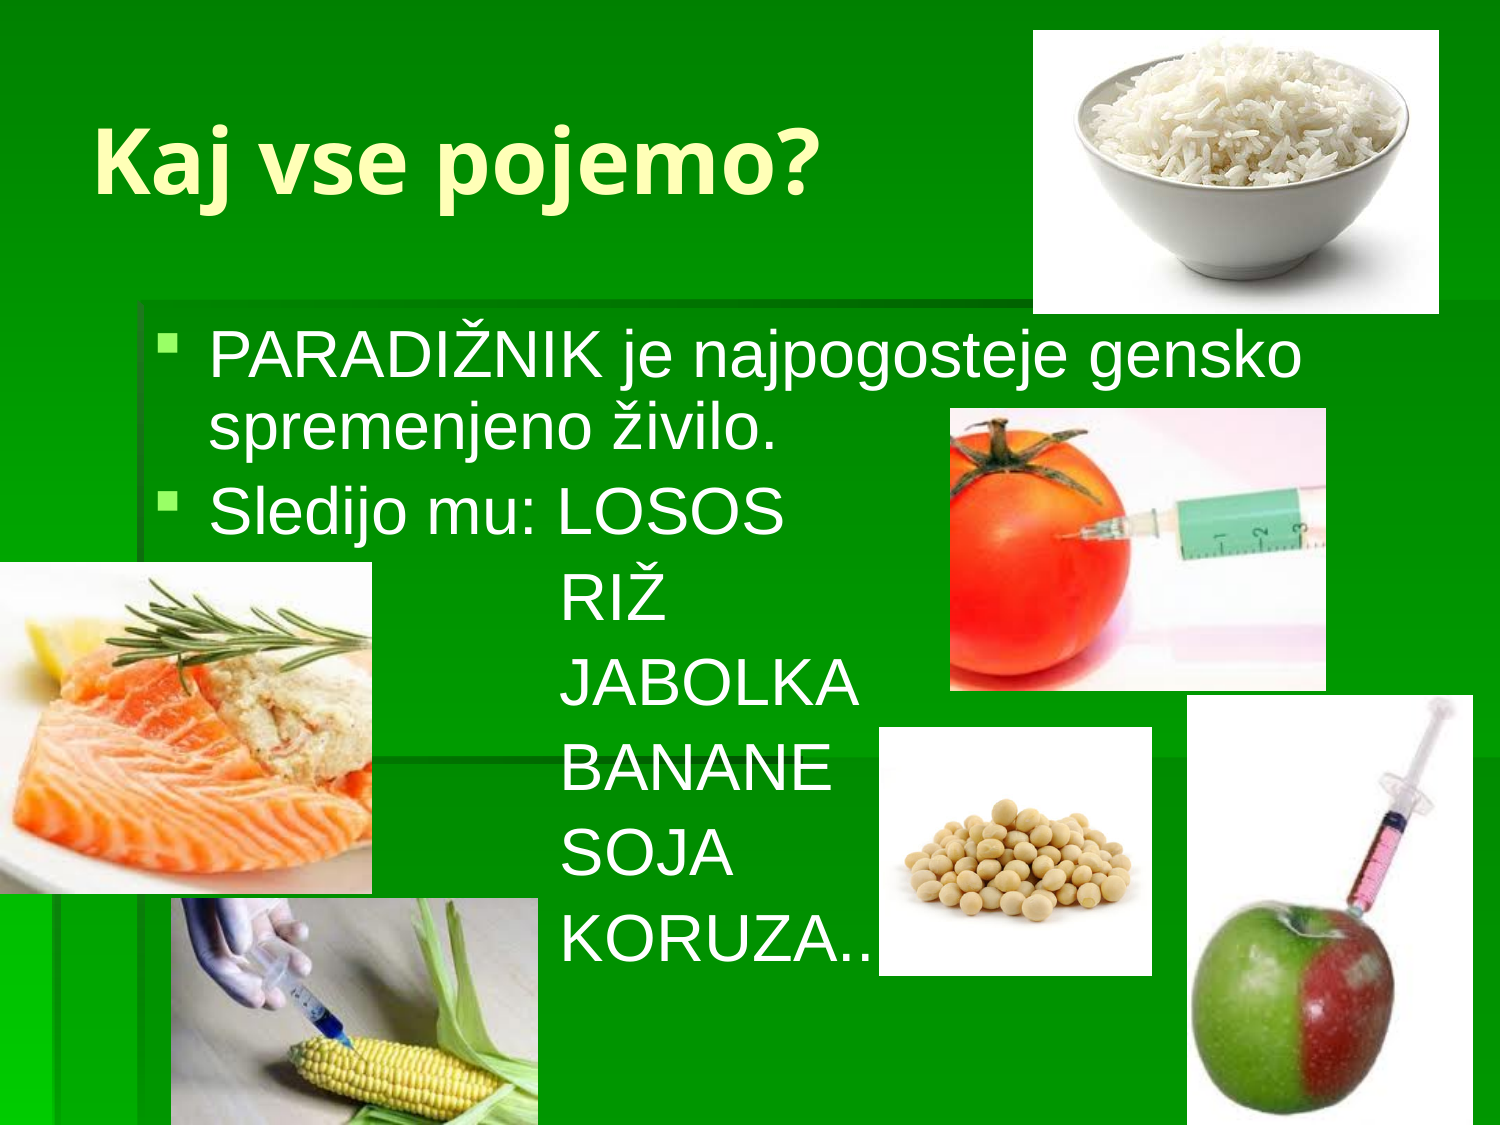

# Kaj vse pojemo?
PARADIŽNIK je najpogosteje gensko spremenjeno živilo.
Sledijo mu: LOSOS
 RIŽ
 JABOLKA
 BANANE
 SOJA
 KORUZA...